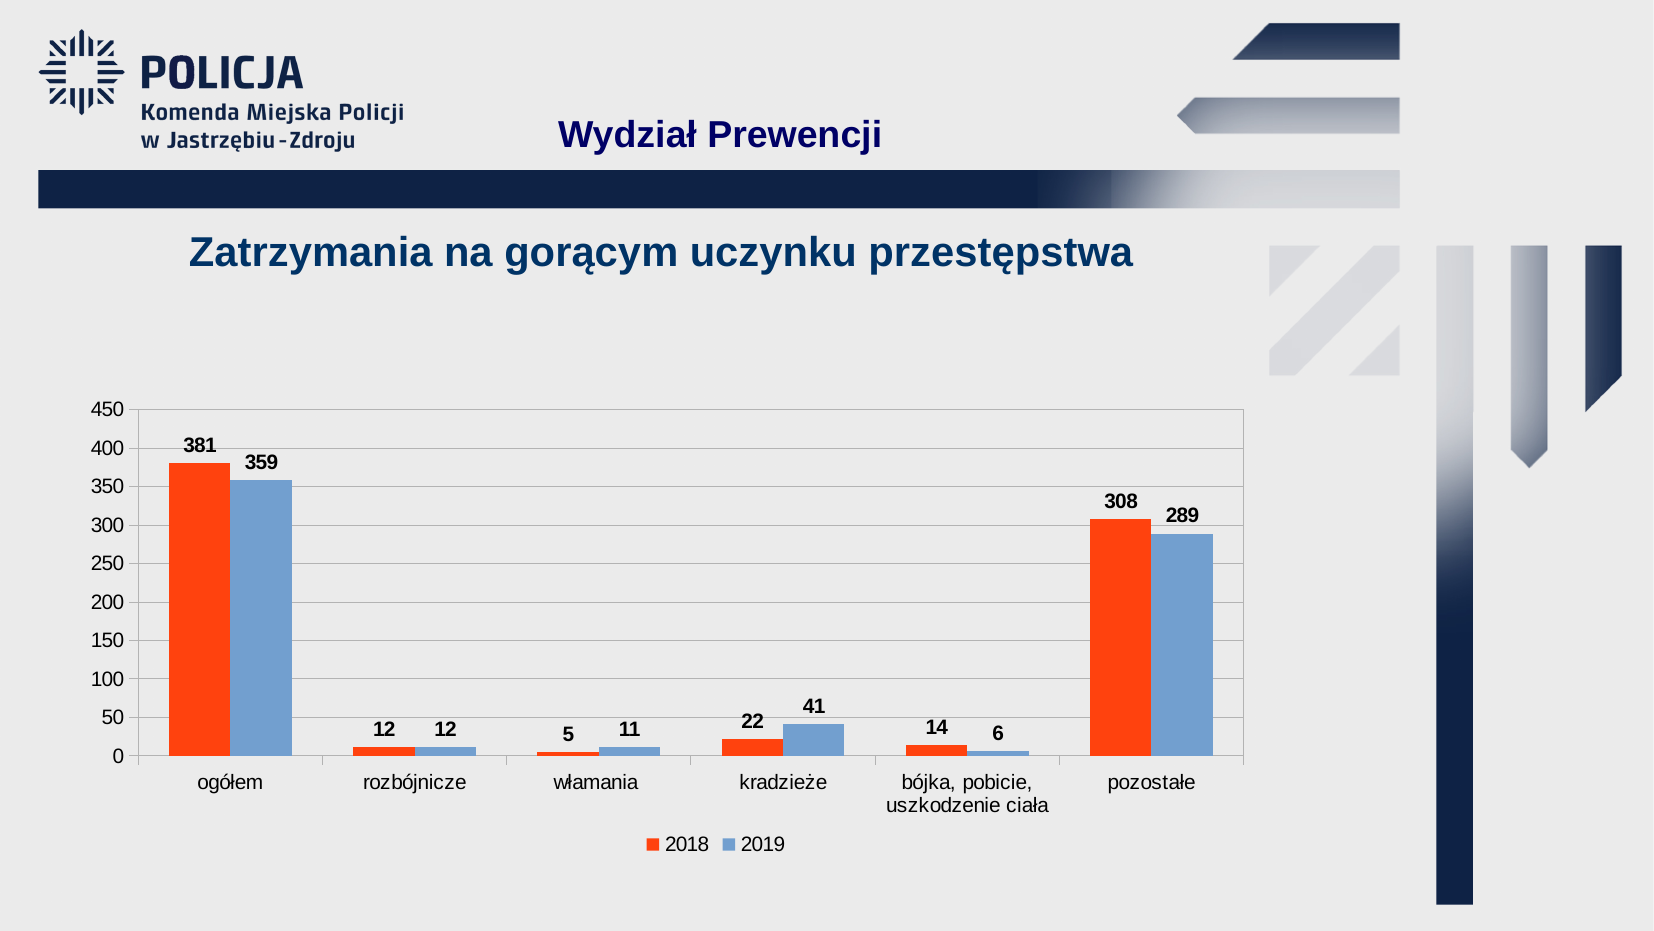

Wydział Prewencji
Zatrzymania na gorącym uczynku przestępstwa
### Chart
| Category | 2018 | 2019 |
|---|---|---|
| ogółem | 381.0 | 359.0 |
| rozbójnicze | 12.0 | 12.0 |
| włamania | 5.0 | 11.0 |
| kradzieże | 22.0 | 41.0 |
| bójka, pobicie, uszkodzenie ciała | 14.0 | 6.0 |
| pozostałe | 308.0 | 289.0 |